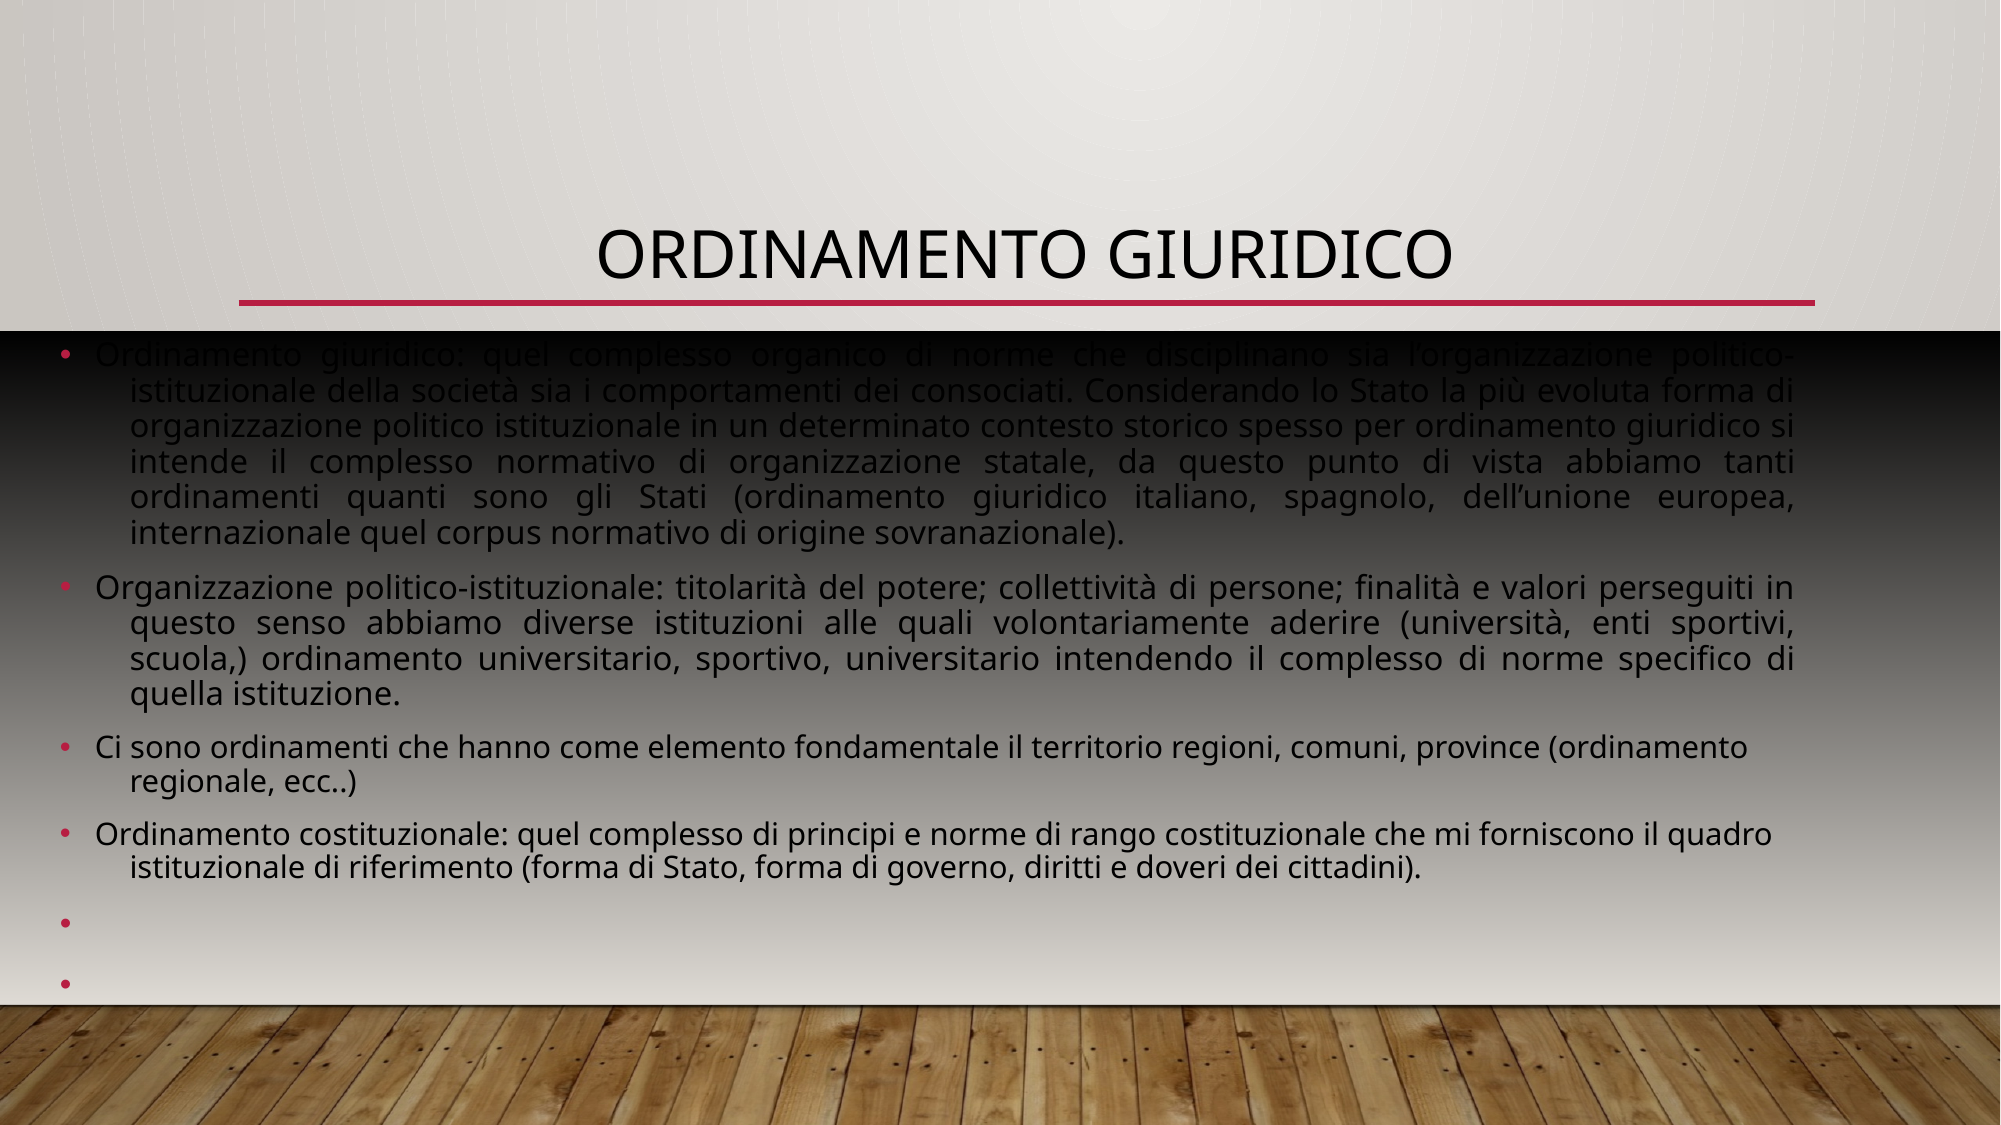

# Ordinamento giuridico
Ordinamento giuridico: quel complesso organico di norme che disciplinano sia l’organizzazione politico-istituzionale della società sia i comportamenti dei consociati. Considerando lo Stato la più evoluta forma di organizzazione politico istituzionale in un determinato contesto storico spesso per ordinamento giuridico si intende il complesso normativo di organizzazione statale, da questo punto di vista abbiamo tanti ordinamenti quanti sono gli Stati (ordinamento giuridico italiano, spagnolo, dell’unione europea, internazionale quel corpus normativo di origine sovranazionale).
Organizzazione politico-istituzionale: titolarità del potere; collettività di persone; finalità e valori perseguiti in questo senso abbiamo diverse istituzioni alle quali volontariamente aderire (università, enti sportivi, scuola,) ordinamento universitario, sportivo, universitario intendendo il complesso di norme specifico di quella istituzione.
Ci sono ordinamenti che hanno come elemento fondamentale il territorio regioni, comuni, province (ordinamento regionale, ecc..)
Ordinamento costituzionale: quel complesso di principi e norme di rango costituzionale che mi forniscono il quadro istituzionale di riferimento (forma di Stato, forma di governo, diritti e doveri dei cittadini).